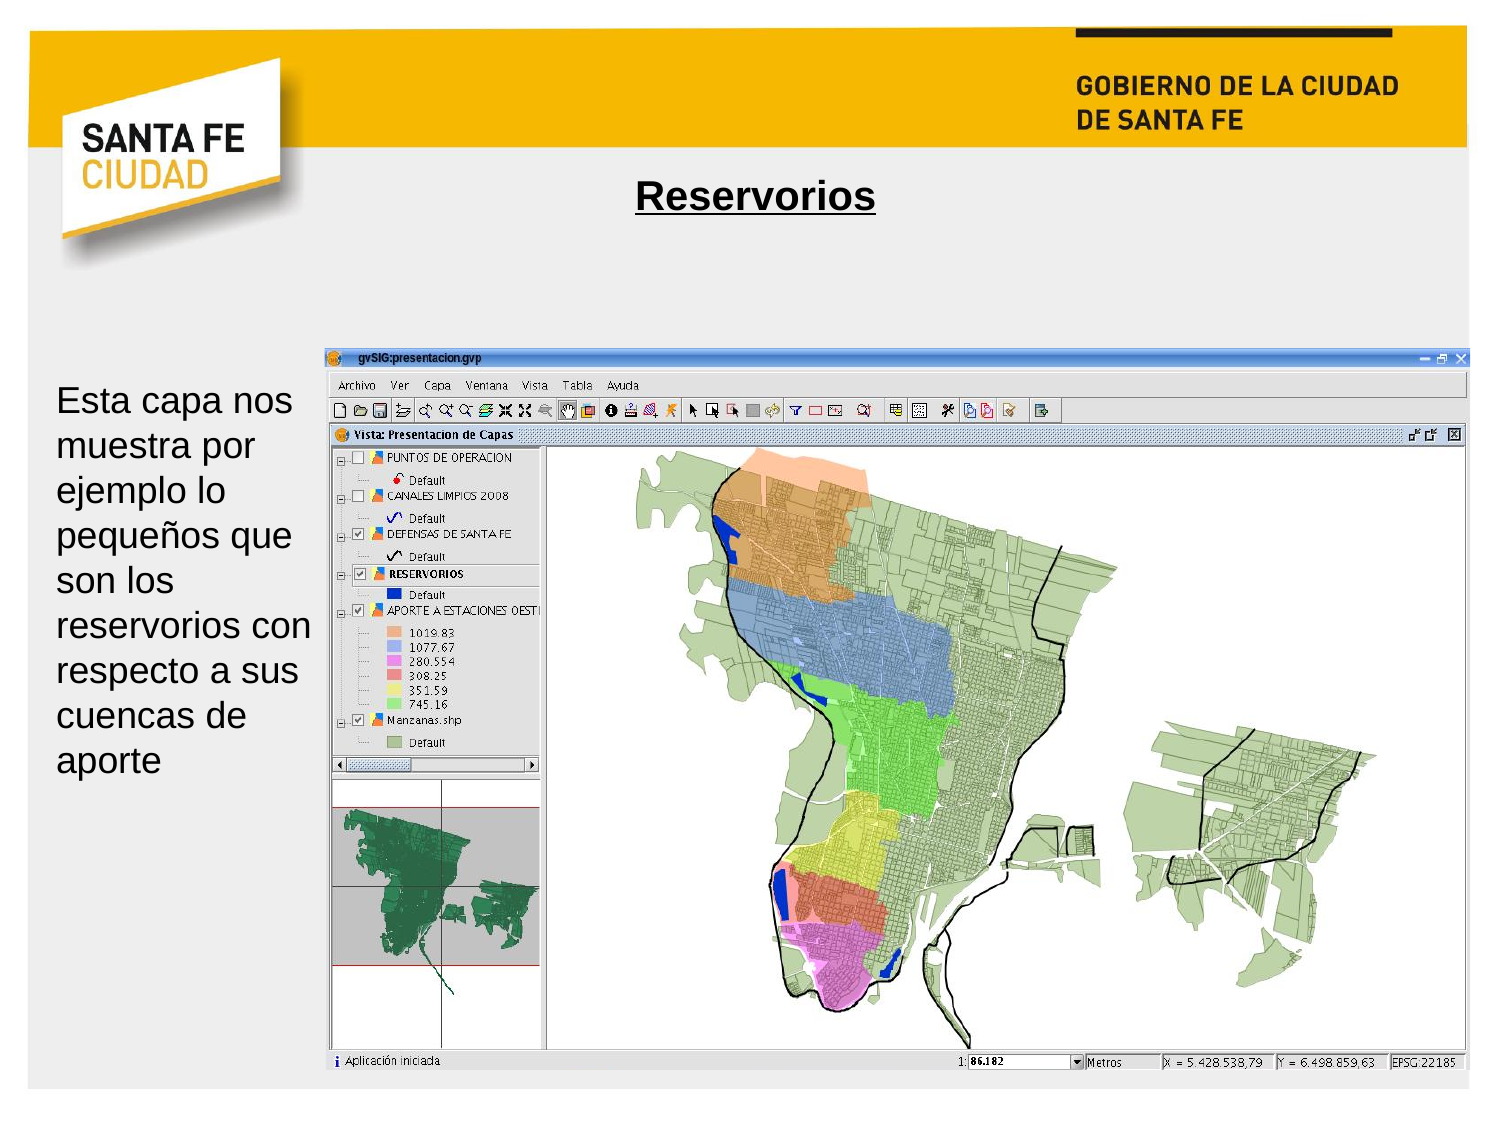

Reservorios
Esta capa nos muestra por ejemplo lo pequeños que son los reservorios con respecto a sus cuencas de aporte